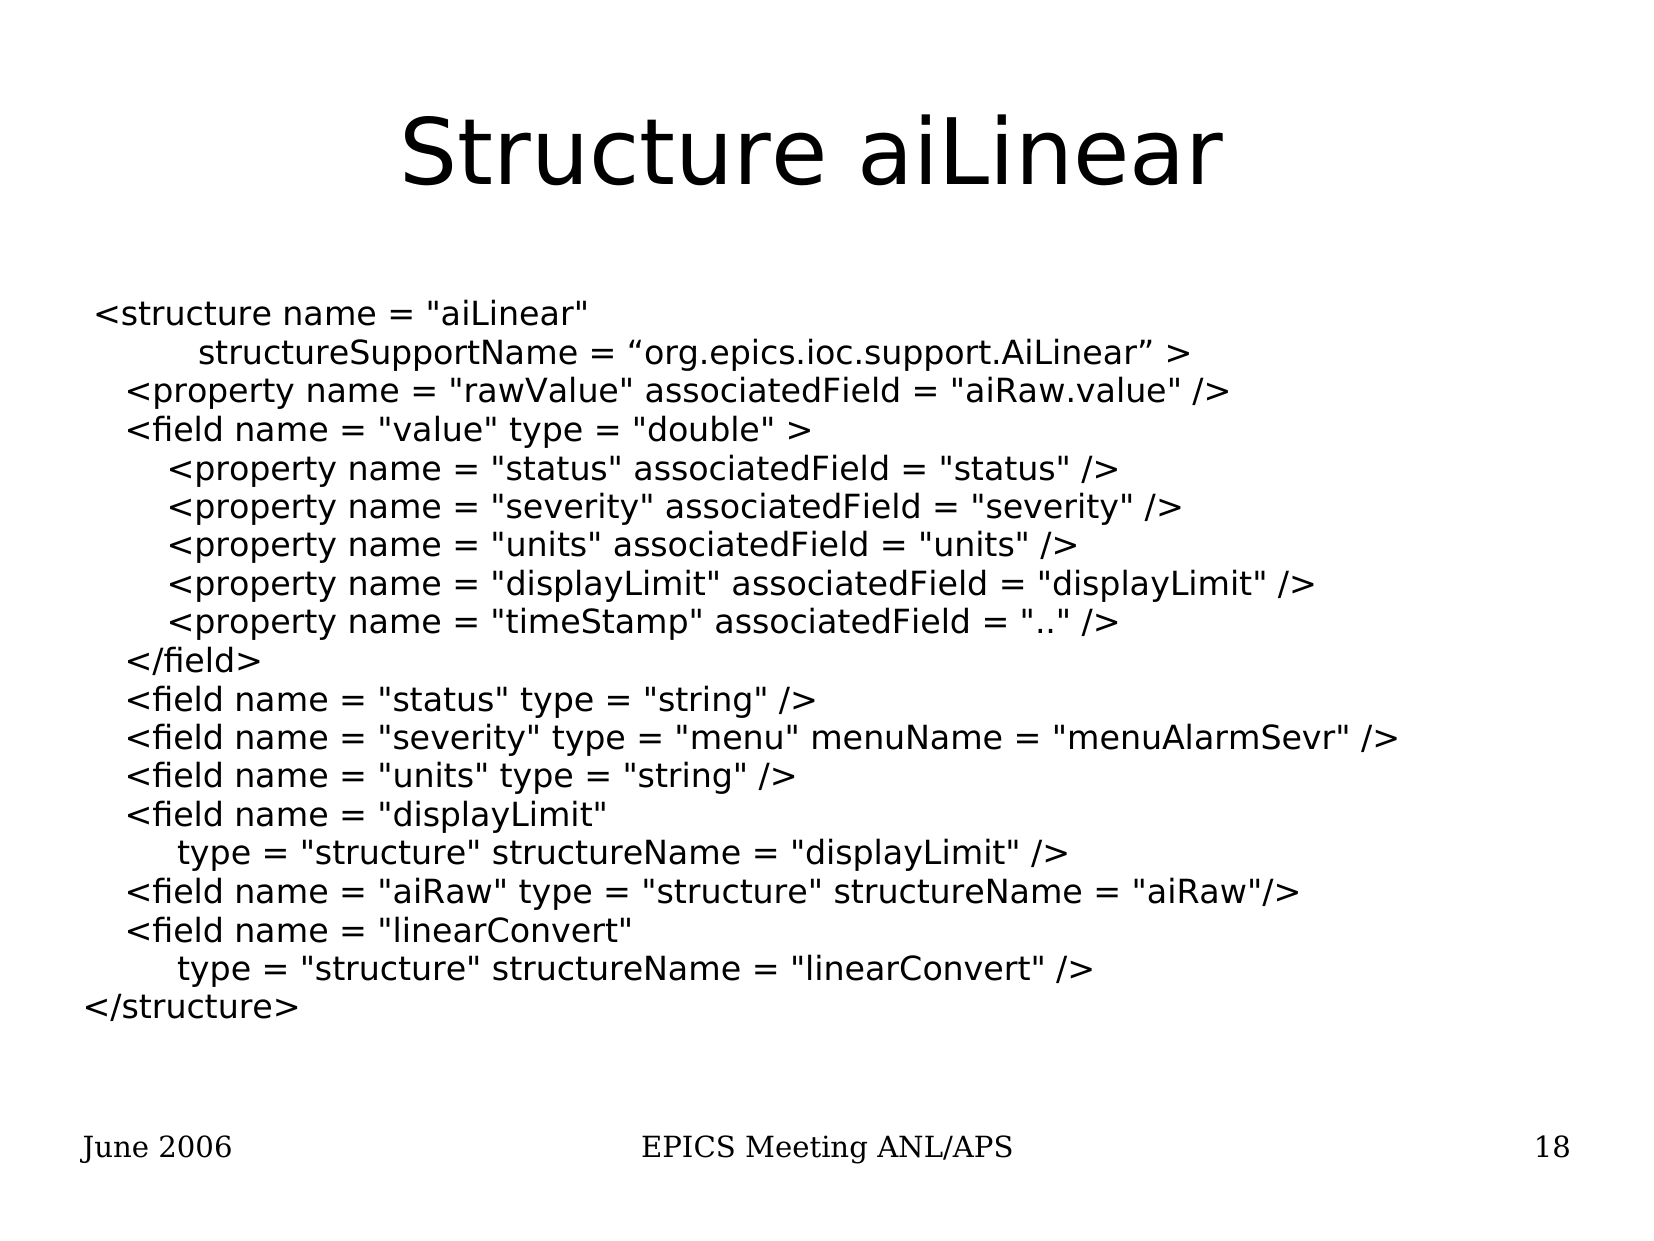

# Structure aiLinear
 <structure name = "aiLinear"
 structureSupportName = “org.epics.ioc.support.AiLinear” >
 <property name = "rawValue" associatedField = "aiRaw.value" />
 <field name = "value" type = "double" >
 <property name = "status" associatedField = "status" />
 <property name = "severity" associatedField = "severity" />
 <property name = "units" associatedField = "units" />
 <property name = "displayLimit" associatedField = "displayLimit" />
 <property name = "timeStamp" associatedField = ".." />
 </field>
 <field name = "status" type = "string" />
 <field name = "severity" type = "menu" menuName = "menuAlarmSevr" />
 <field name = "units" type = "string" />
 <field name = "displayLimit"
 type = "structure" structureName = "displayLimit" />
 <field name = "aiRaw" type = "structure" structureName = "aiRaw"/>
 <field name = "linearConvert"
 type = "structure" structureName = "linearConvert" />
</structure>
June 2006
EPICS Meeting ANL/APS
18